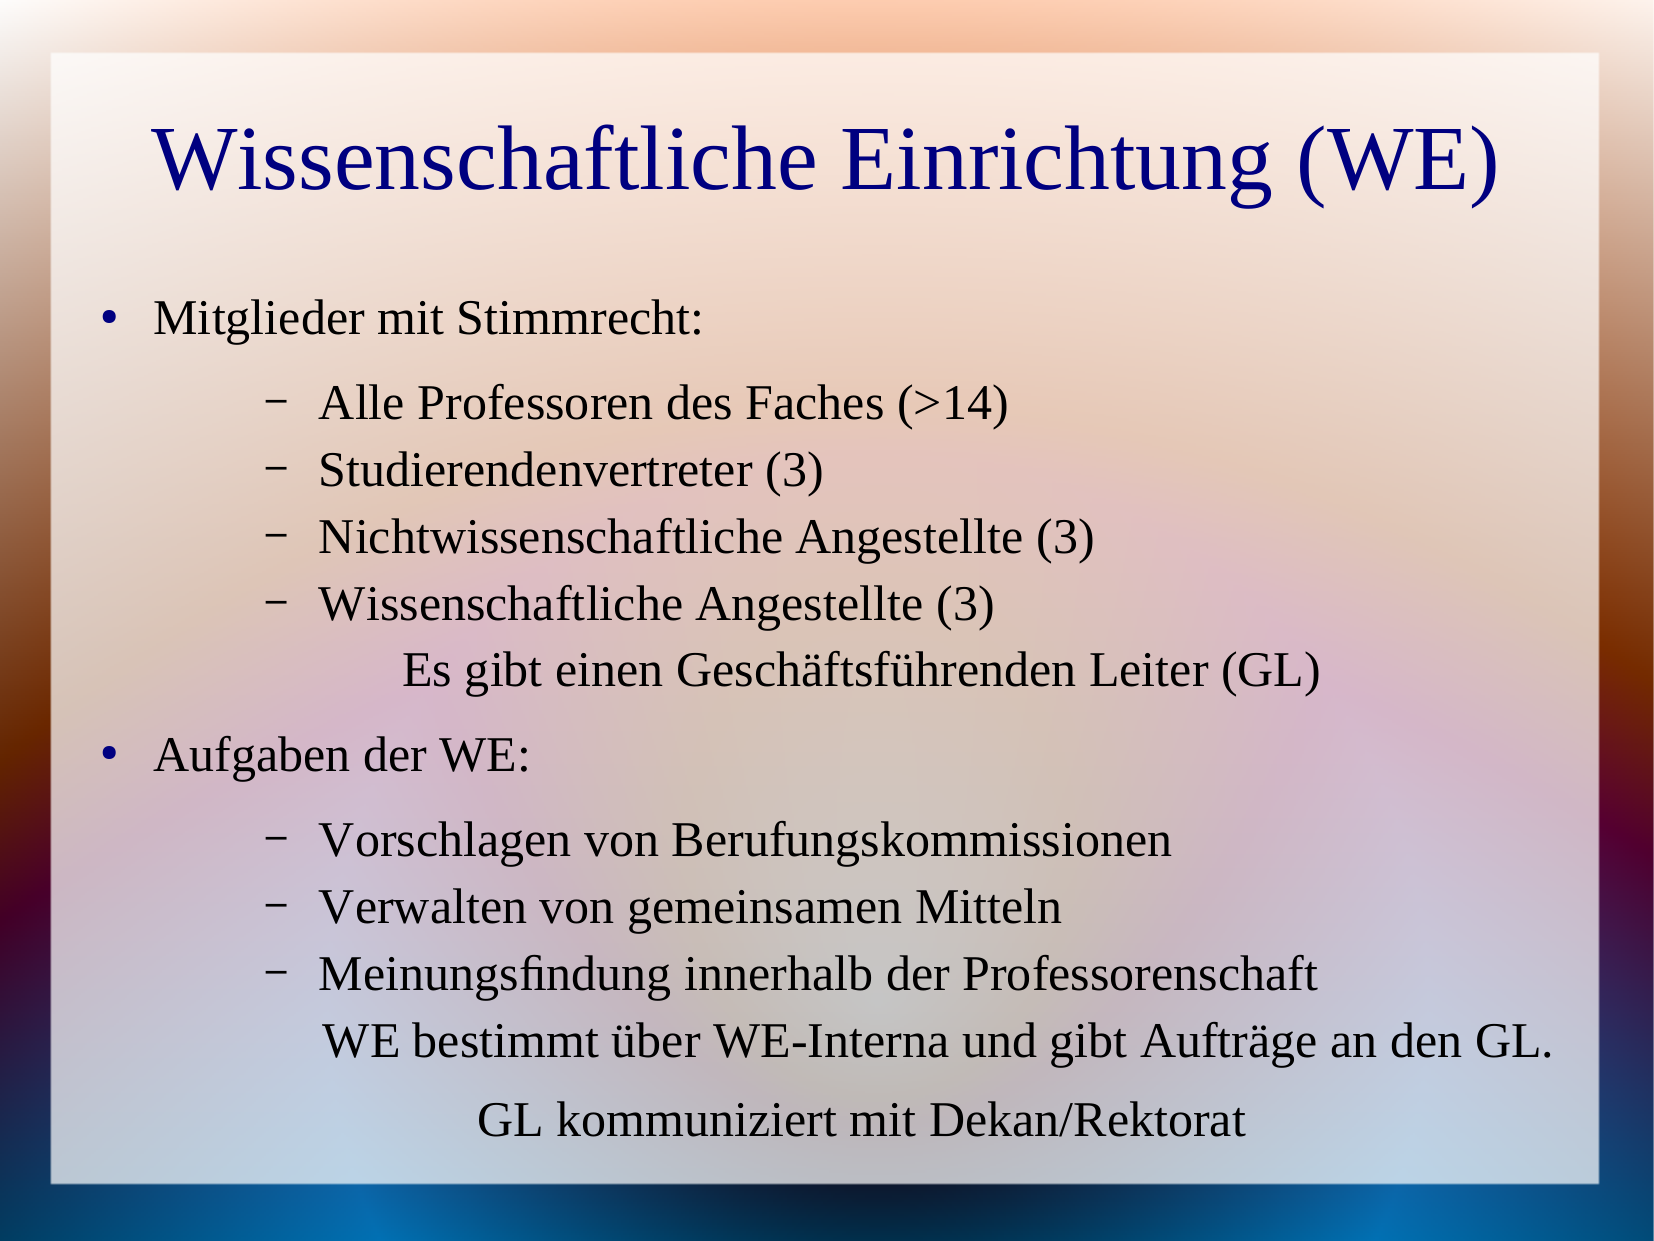

# Wissenschaftliche Einrichtung (WE)
Mitglieder mit Stimmrecht:
Alle Professoren des Faches (>14)
Studierendenvertreter (3)
Nichtwissenschaftliche Angestellte (3)
Wissenschaftliche Angestellte (3)
Es gibt einen Geschäftsführenden Leiter (GL)
Aufgaben der WE:
Vorschlagen von Berufungskommissionen
Verwalten von gemeinsamen Mitteln
Meinungsﬁndung innerhalb der Professorenschaft
WE bestimmt über WE-Interna und gibt Aufträge an den GL.
GL kommuniziert mit Dekan/Rektorat